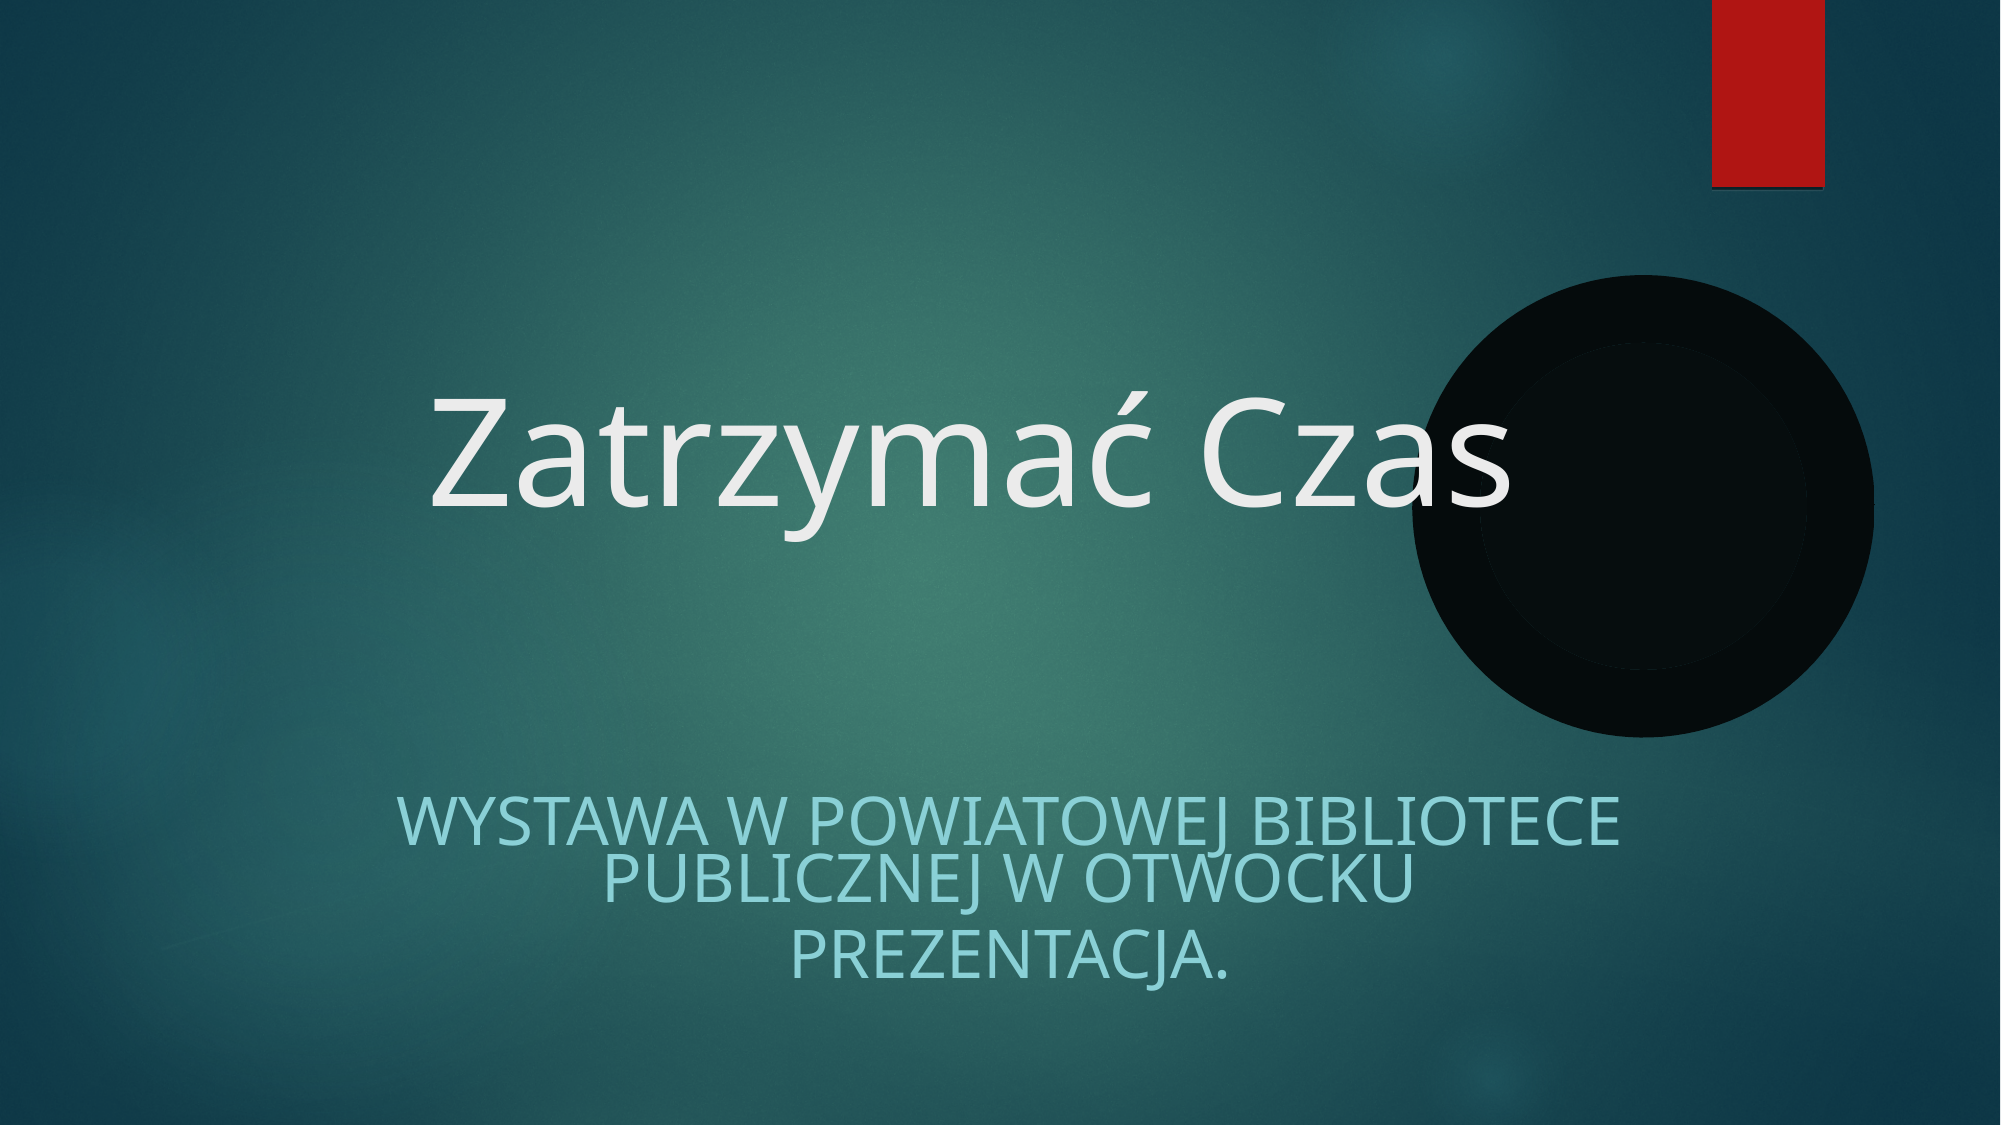

# Zatrzymać Czas
Wystawa w Powiatowej Bibliotece Publicznej w Otwocku
Prezentacja.